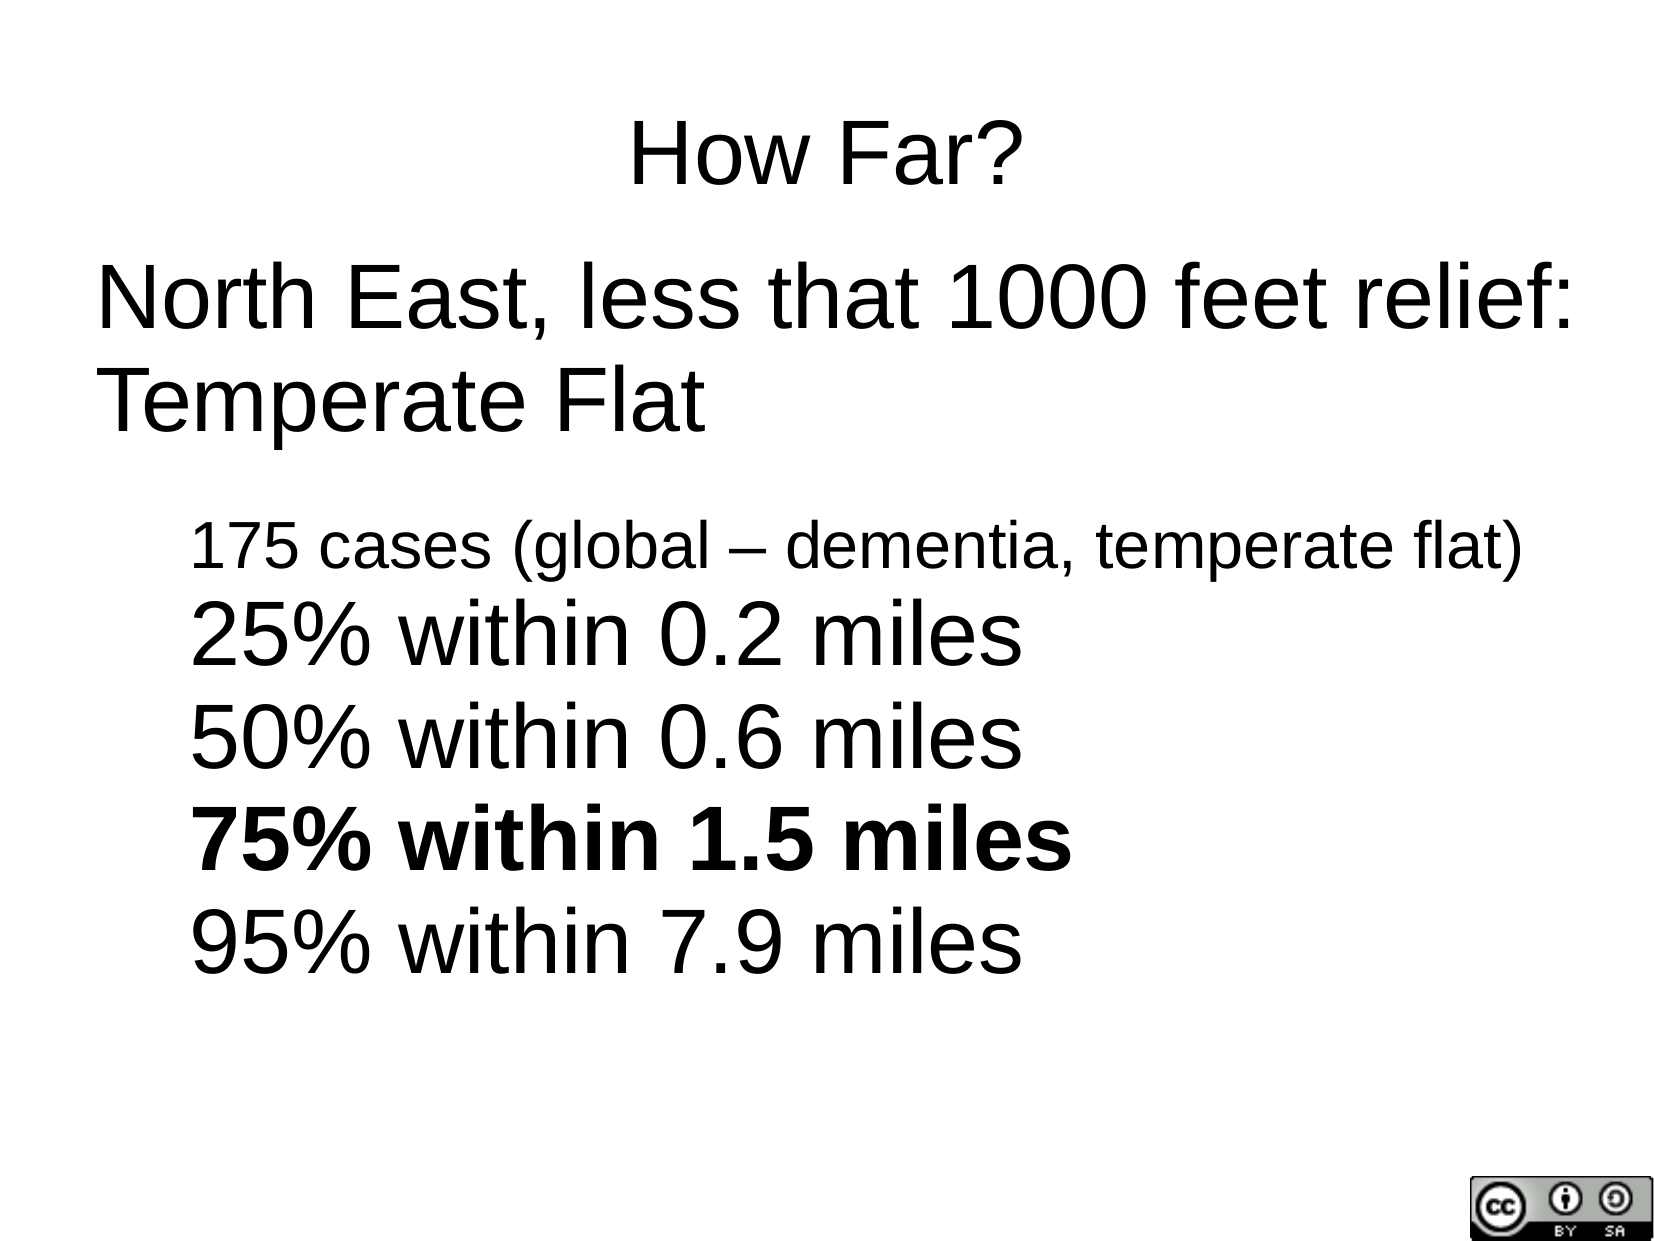

# How Far?
North East, less that 1000 feet relief:
Temperate Flat
175 cases (global – dementia, temperate flat)
25% within 0.2 miles
50% within 0.6 miles
75% within 1.5 miles
95% within 7.9 miles